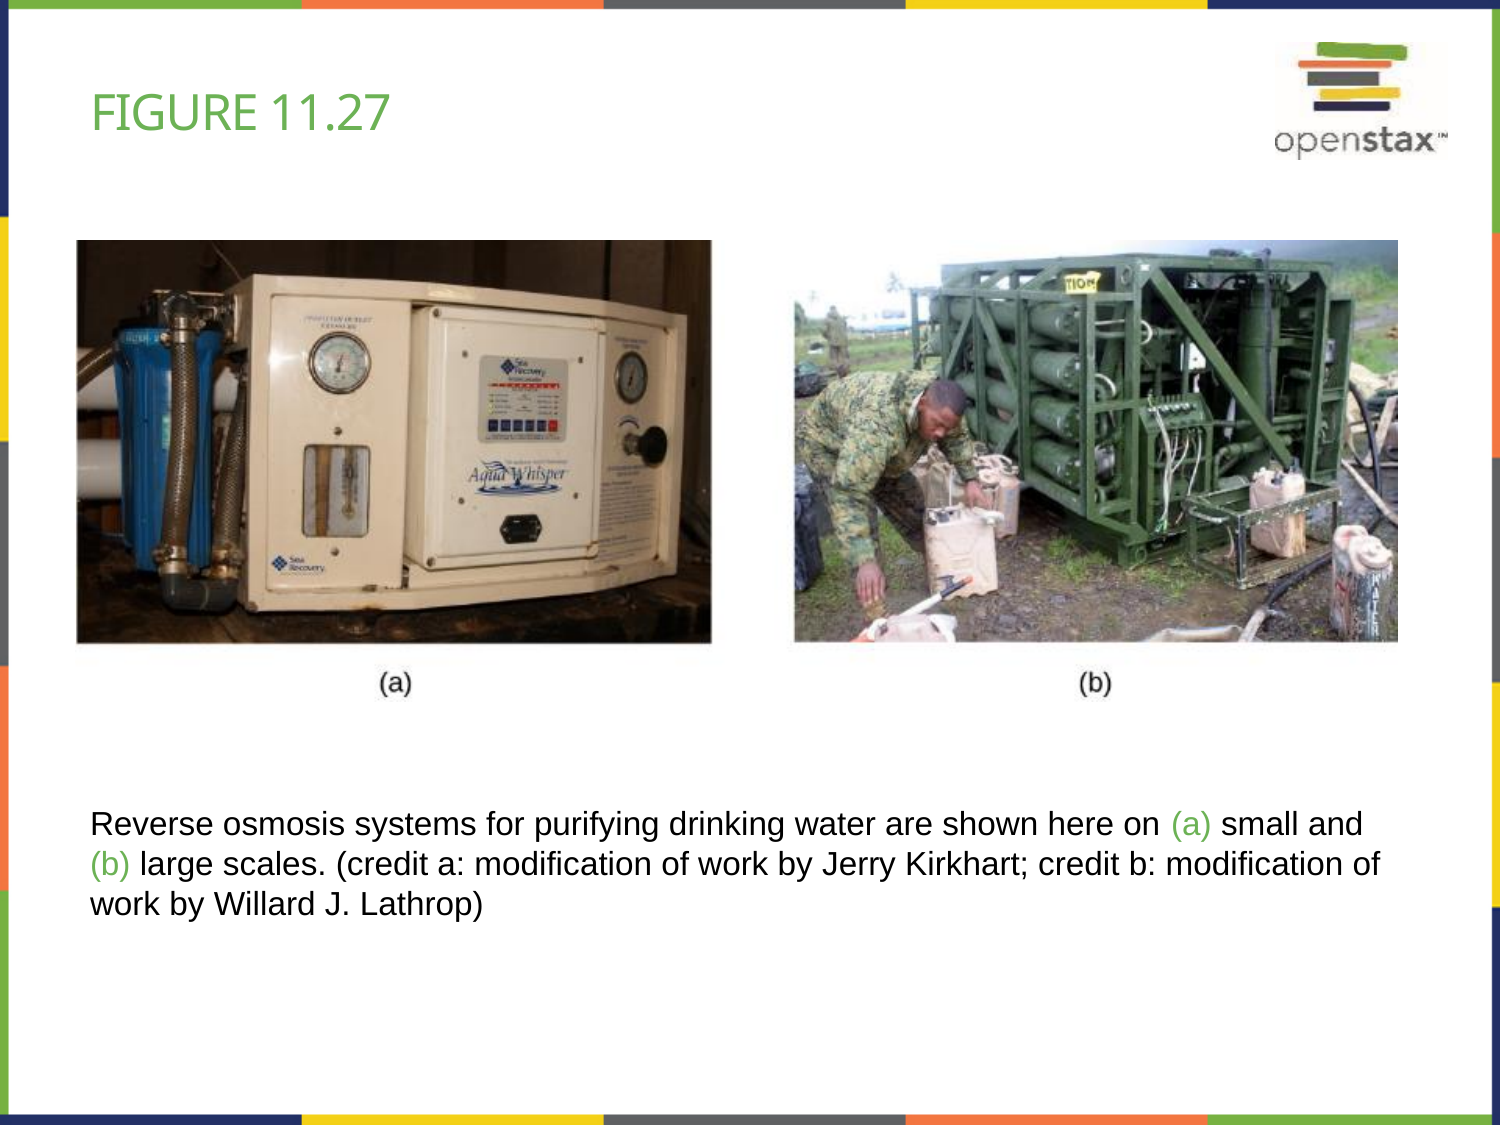

# Figure 11.27
Reverse osmosis systems for purifying drinking water are shown here on (a) small and (b) large scales. (credit a: modification of work by Jerry Kirkhart; credit b: modification of work by Willard J. Lathrop)